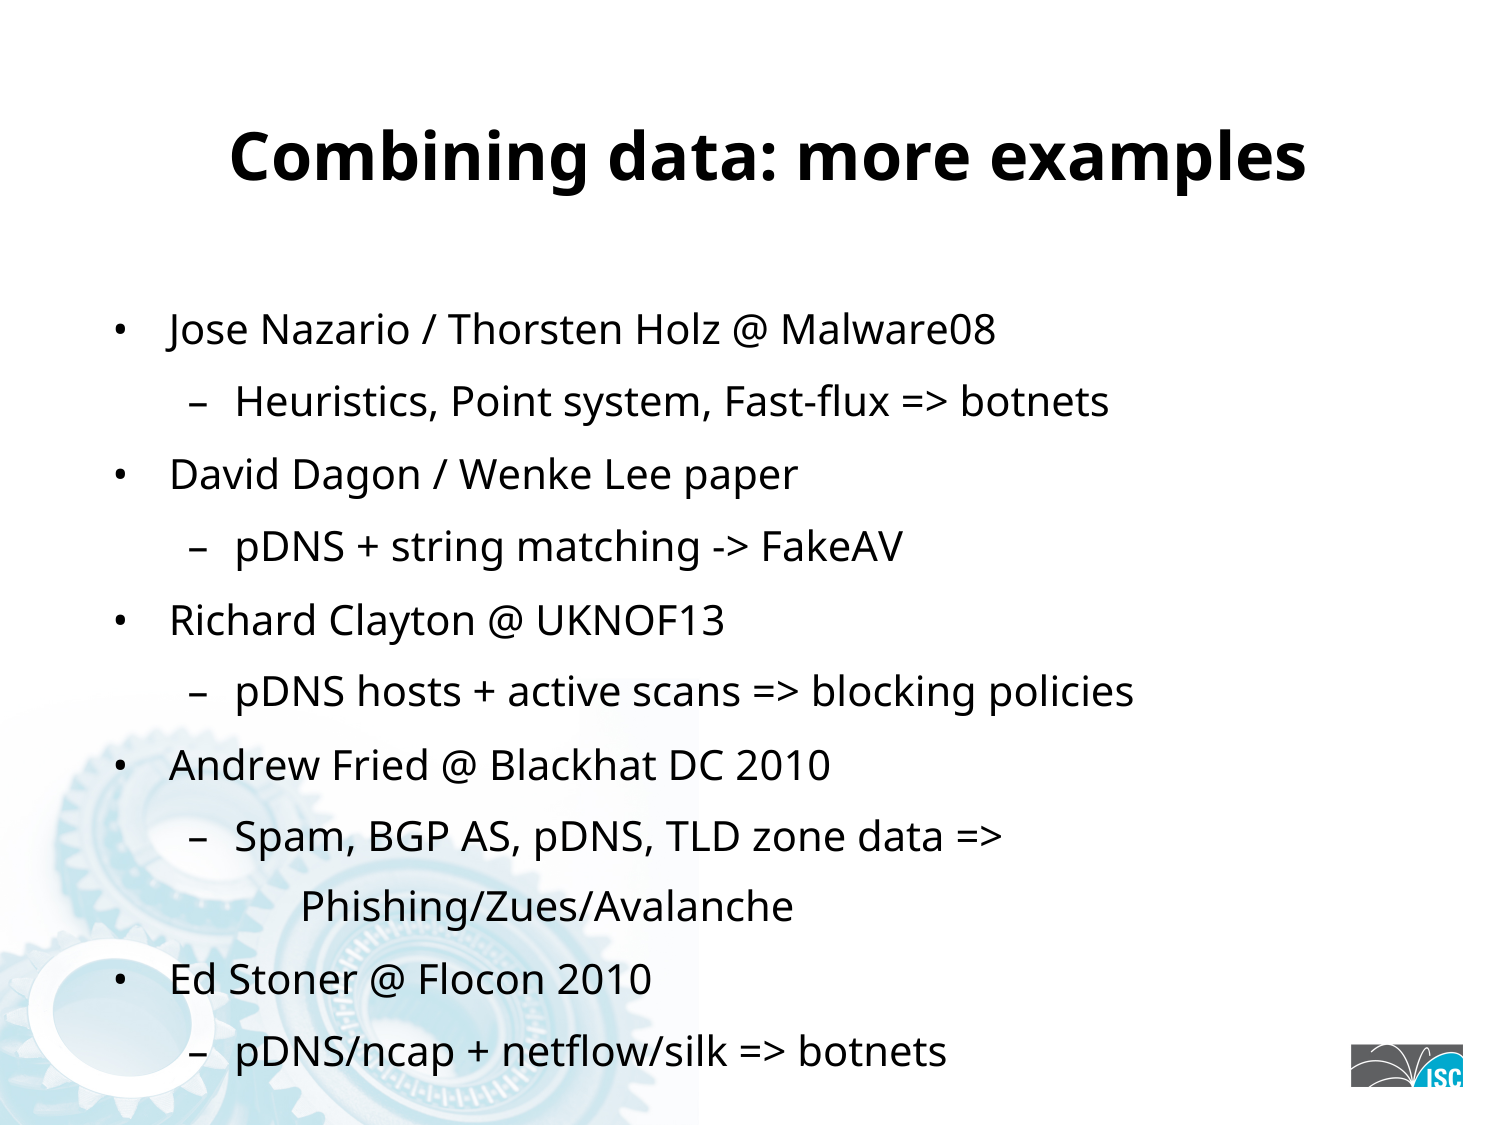

# Combining data: more examples
Jose Nazario / Thorsten Holz @ Malware08
Heuristics, Point system, Fast-flux => botnets
David Dagon / Wenke Lee paper
pDNS + string matching -> FakeAV
Richard Clayton @ UKNOF13
pDNS hosts + active scans => blocking policies
Andrew Fried @ Blackhat DC 2010
Spam, BGP AS, pDNS, TLD zone data =>
Phishing/Zues/Avalanche
Ed Stoner @ Flocon 2010
pDNS/ncap + netflow/silk => botnets